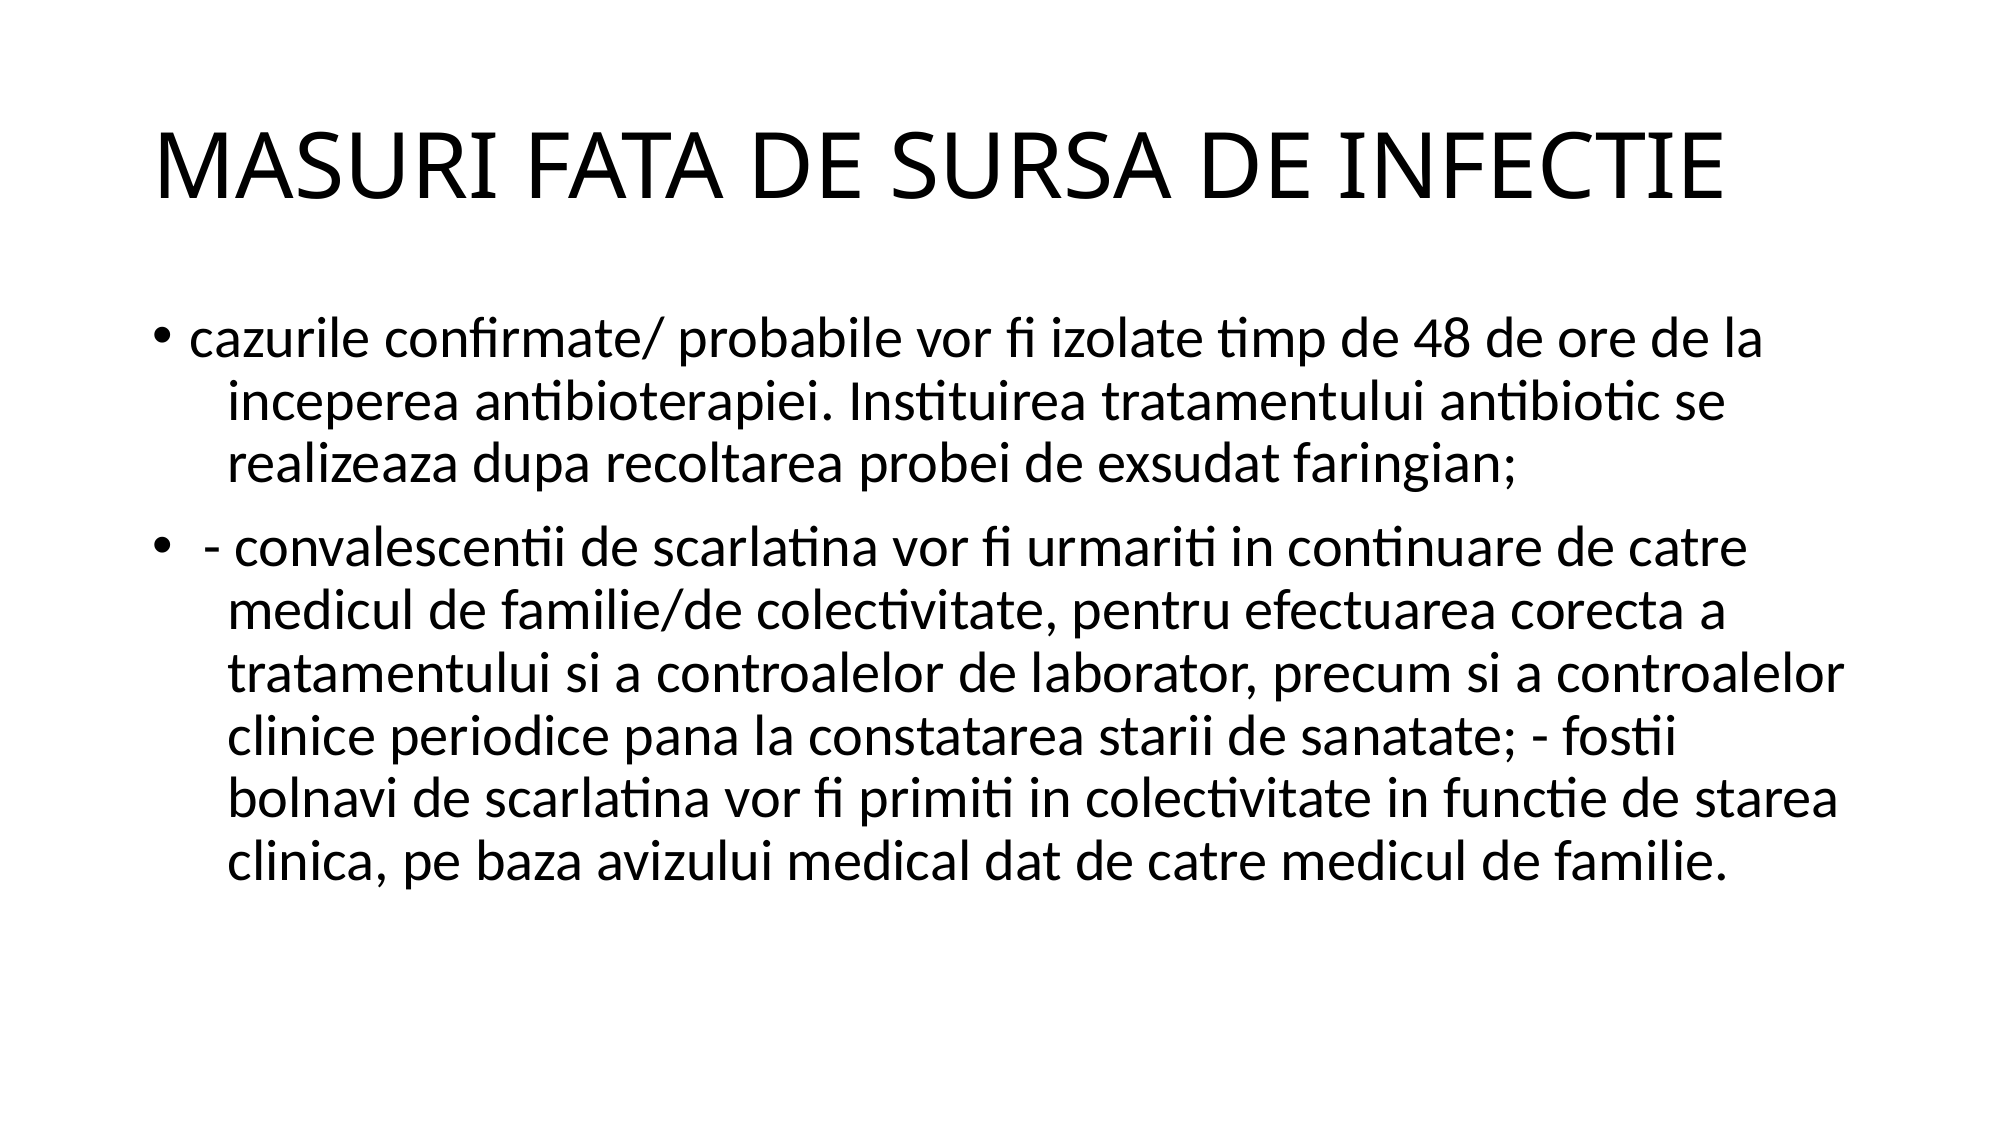

# MASURI FATA DE SURSA DE INFECTIE
cazurile confirmate/ probabile vor fi izolate timp de 48 de ore de la inceperea antibioterapiei. Instituirea tratamentului antibiotic se realizeaza dupa recoltarea probei de exsudat faringian;
 - convalescentii de scarlatina vor fi urmariti in continuare de catre medicul de familie/de colectivitate, pentru efectuarea corecta a tratamentului si a controalelor de laborator, precum si a controalelor clinice periodice pana la constatarea starii de sanatate; - fostii bolnavi de scarlatina vor fi primiti in colectivitate in functie de starea clinica, pe baza avizului medical dat de catre medicul de familie.